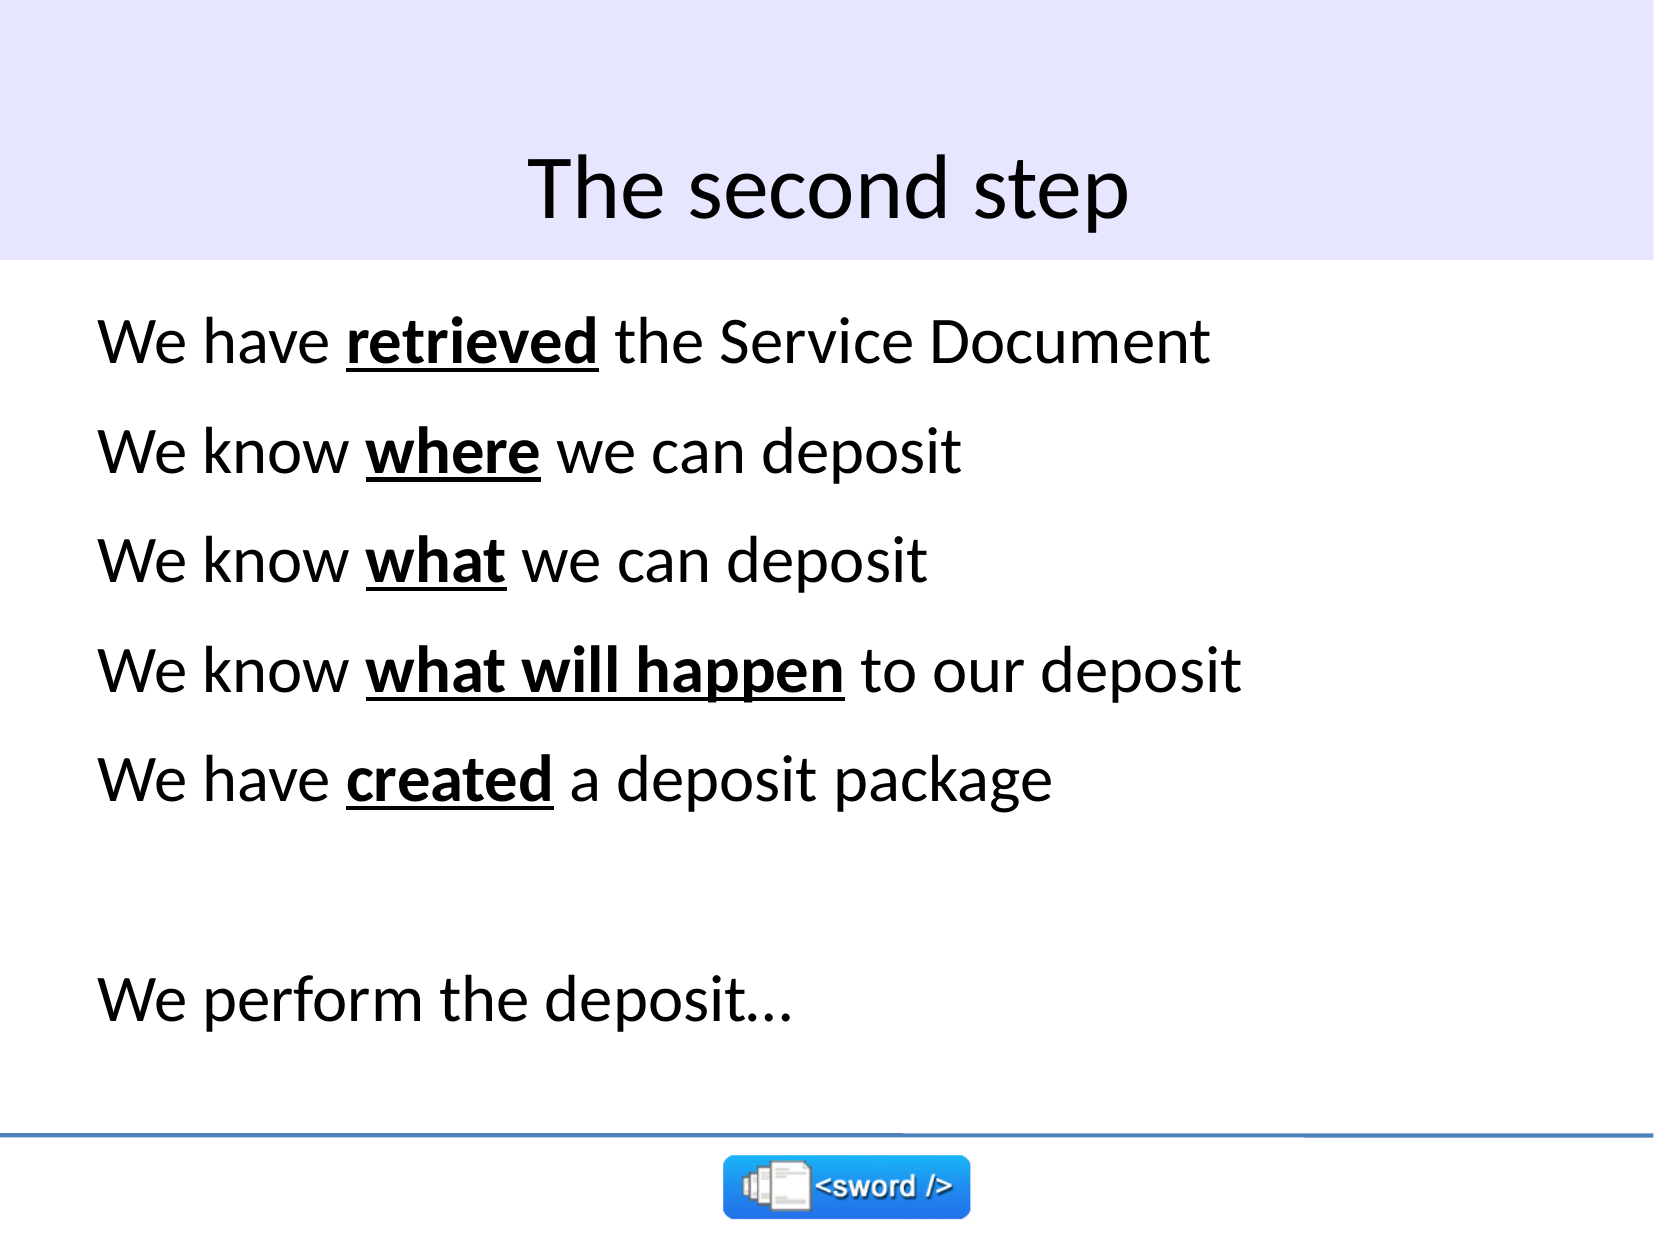

The second step
# We have retrieved the Service Document
We know where we can deposit
We know what we can deposit
We know what will happen to our deposit
We have created a deposit package
We perform the deposit…